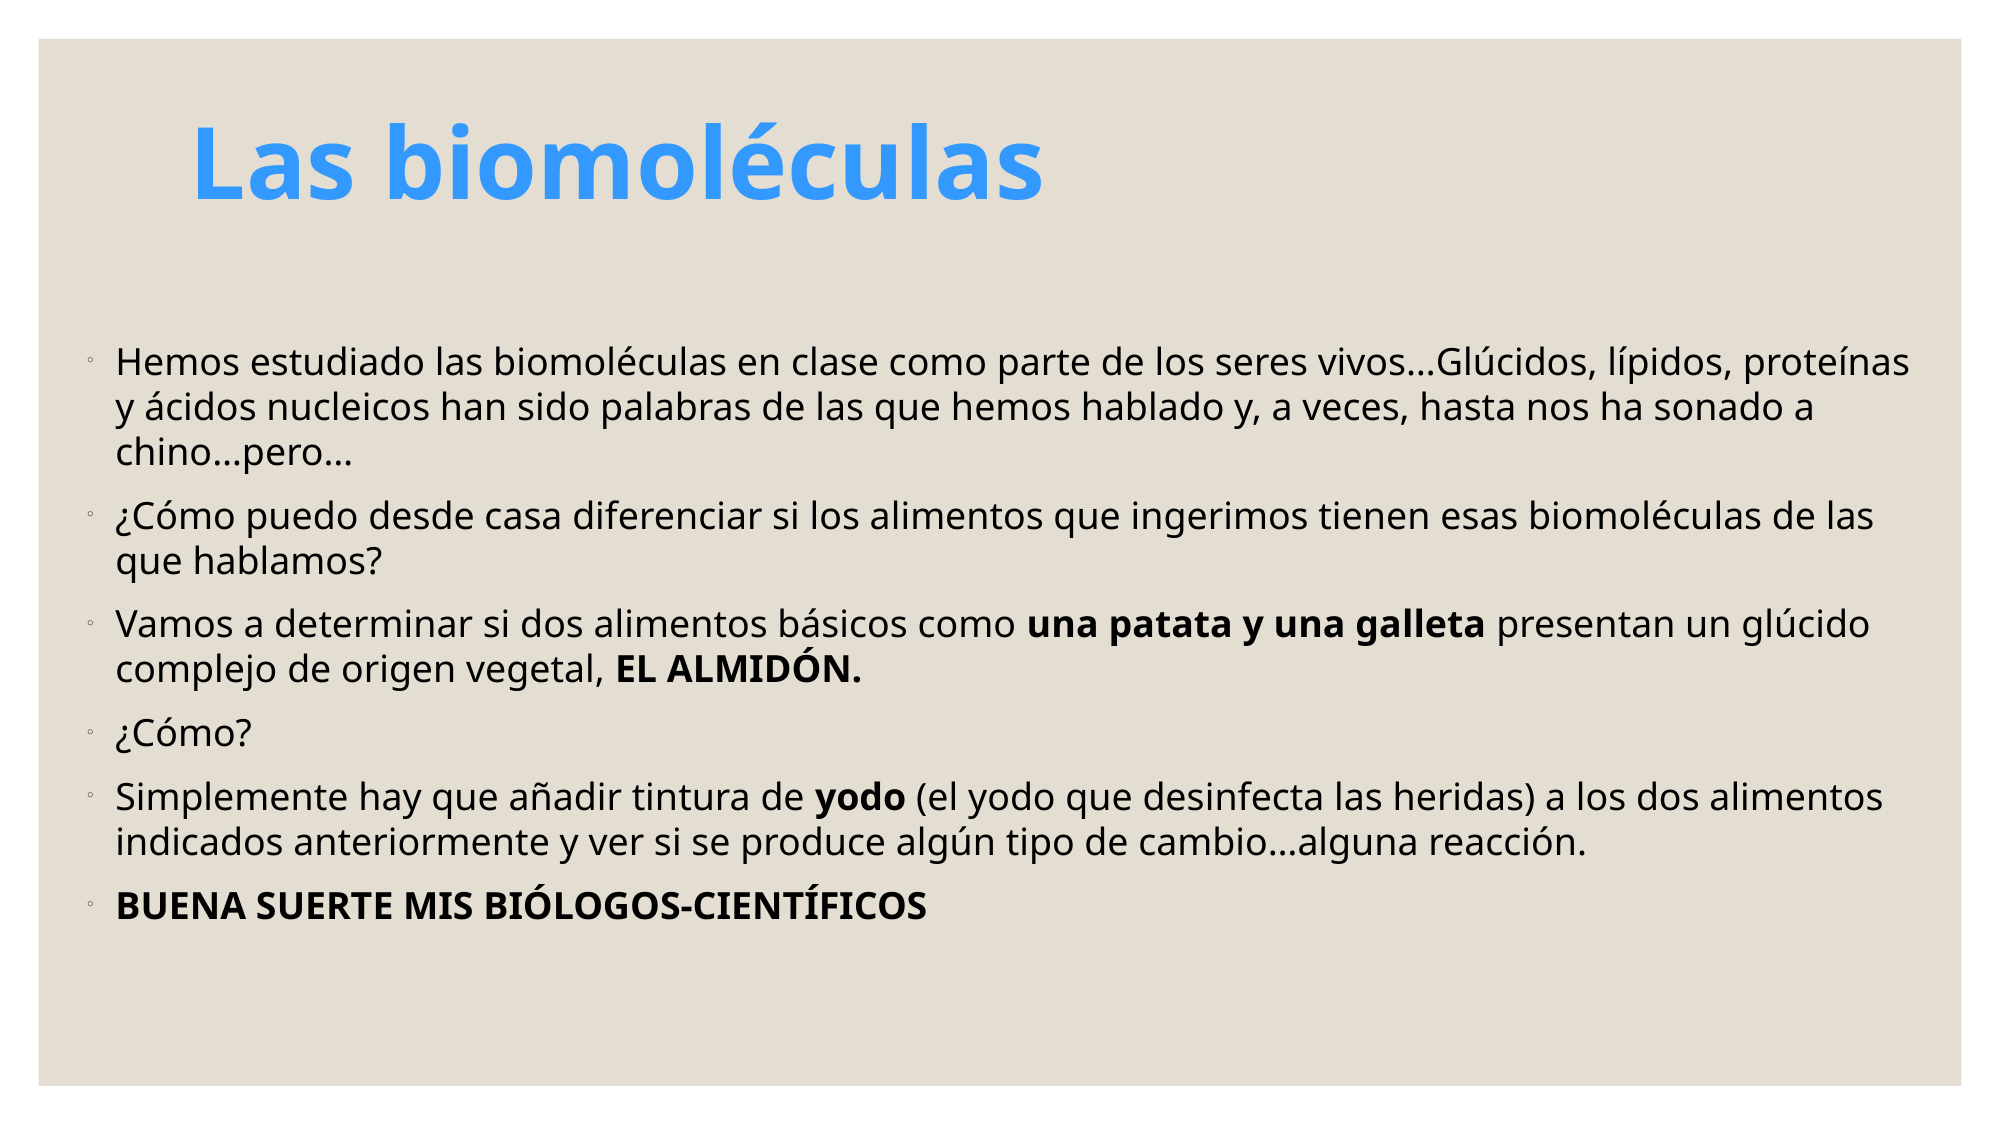

# Las biomoléculas
Hemos estudiado las biomoléculas en clase como parte de los seres vivos…Glúcidos, lípidos, proteínas y ácidos nucleicos han sido palabras de las que hemos hablado y, a veces, hasta nos ha sonado a chino…pero…
¿Cómo puedo desde casa diferenciar si los alimentos que ingerimos tienen esas biomoléculas de las que hablamos?
Vamos a determinar si dos alimentos básicos como una patata y una galleta presentan un glúcido complejo de origen vegetal, EL ALMIDÓN.
¿Cómo?
Simplemente hay que añadir tintura de yodo (el yodo que desinfecta las heridas) a los dos alimentos indicados anteriormente y ver si se produce algún tipo de cambio…alguna reacción.
BUENA SUERTE MIS BIÓLOGOS-CIENTÍFICOS